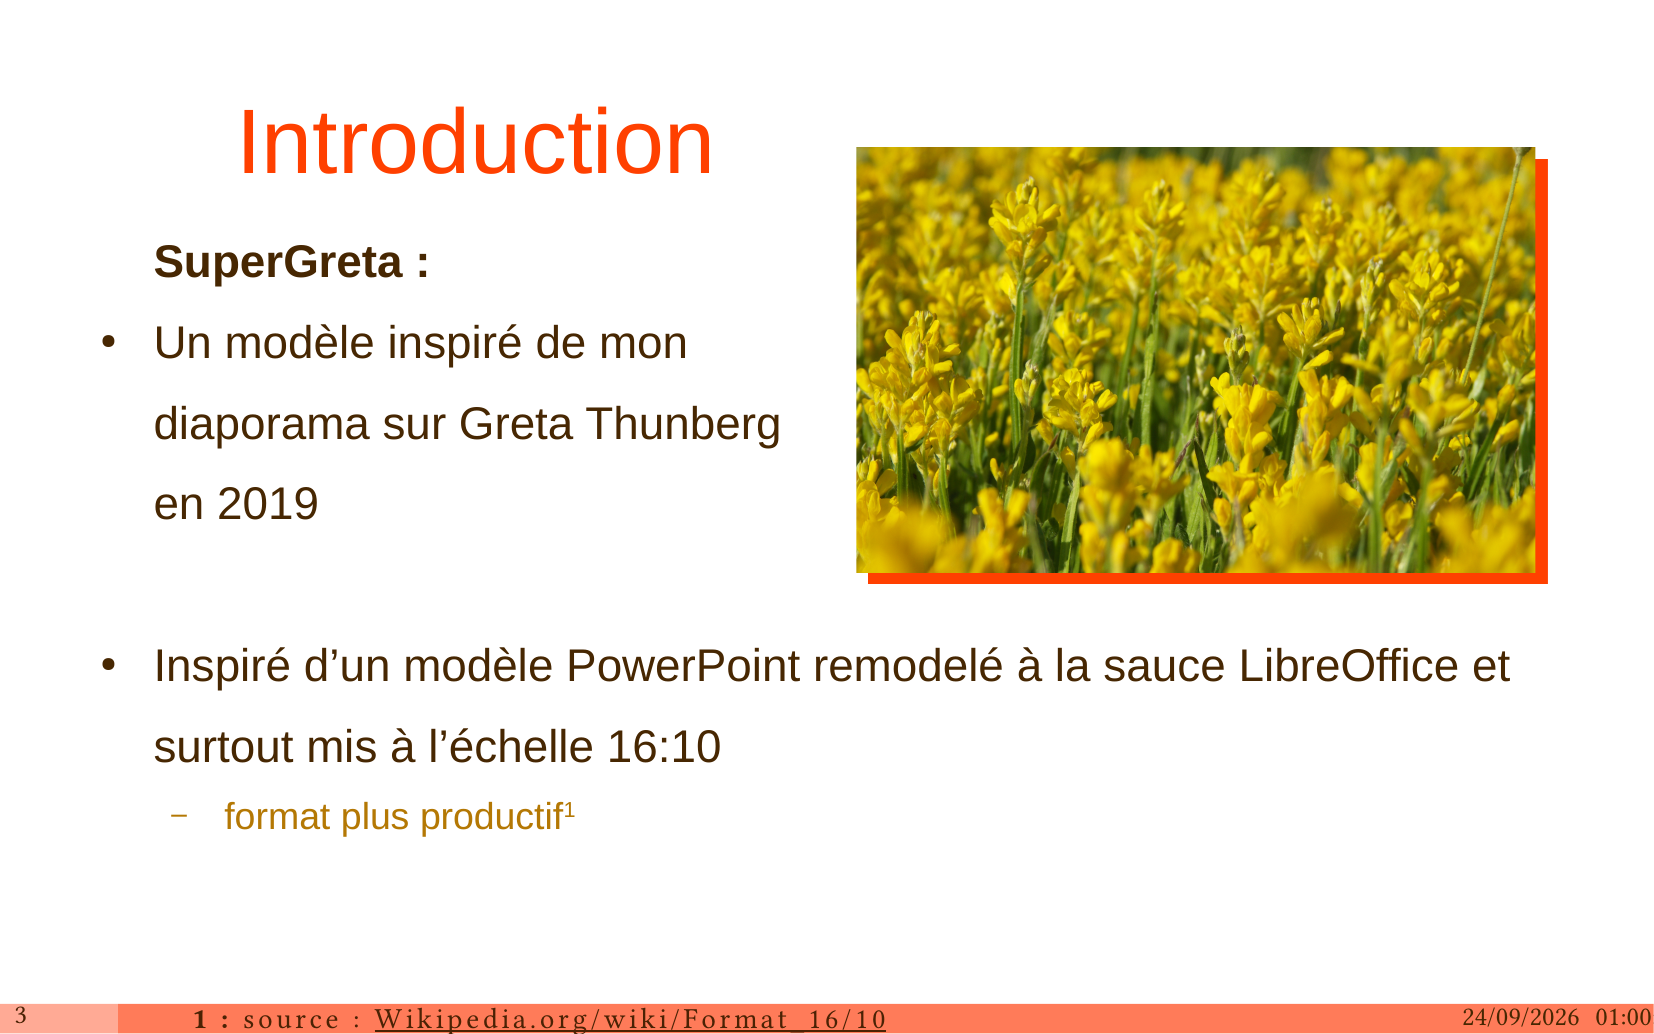

# Introduction
SuperGreta :
Un modèle inspiré de mon
diaporama sur Greta Thunberg
en 2019
Inspiré d’un modèle PowerPoint remodelé à la sauce LibreOffice et
surtout mis à l’échelle 16:10
format plus productif1
1 : source : Wikipedia.org/wiki/Format_16/10